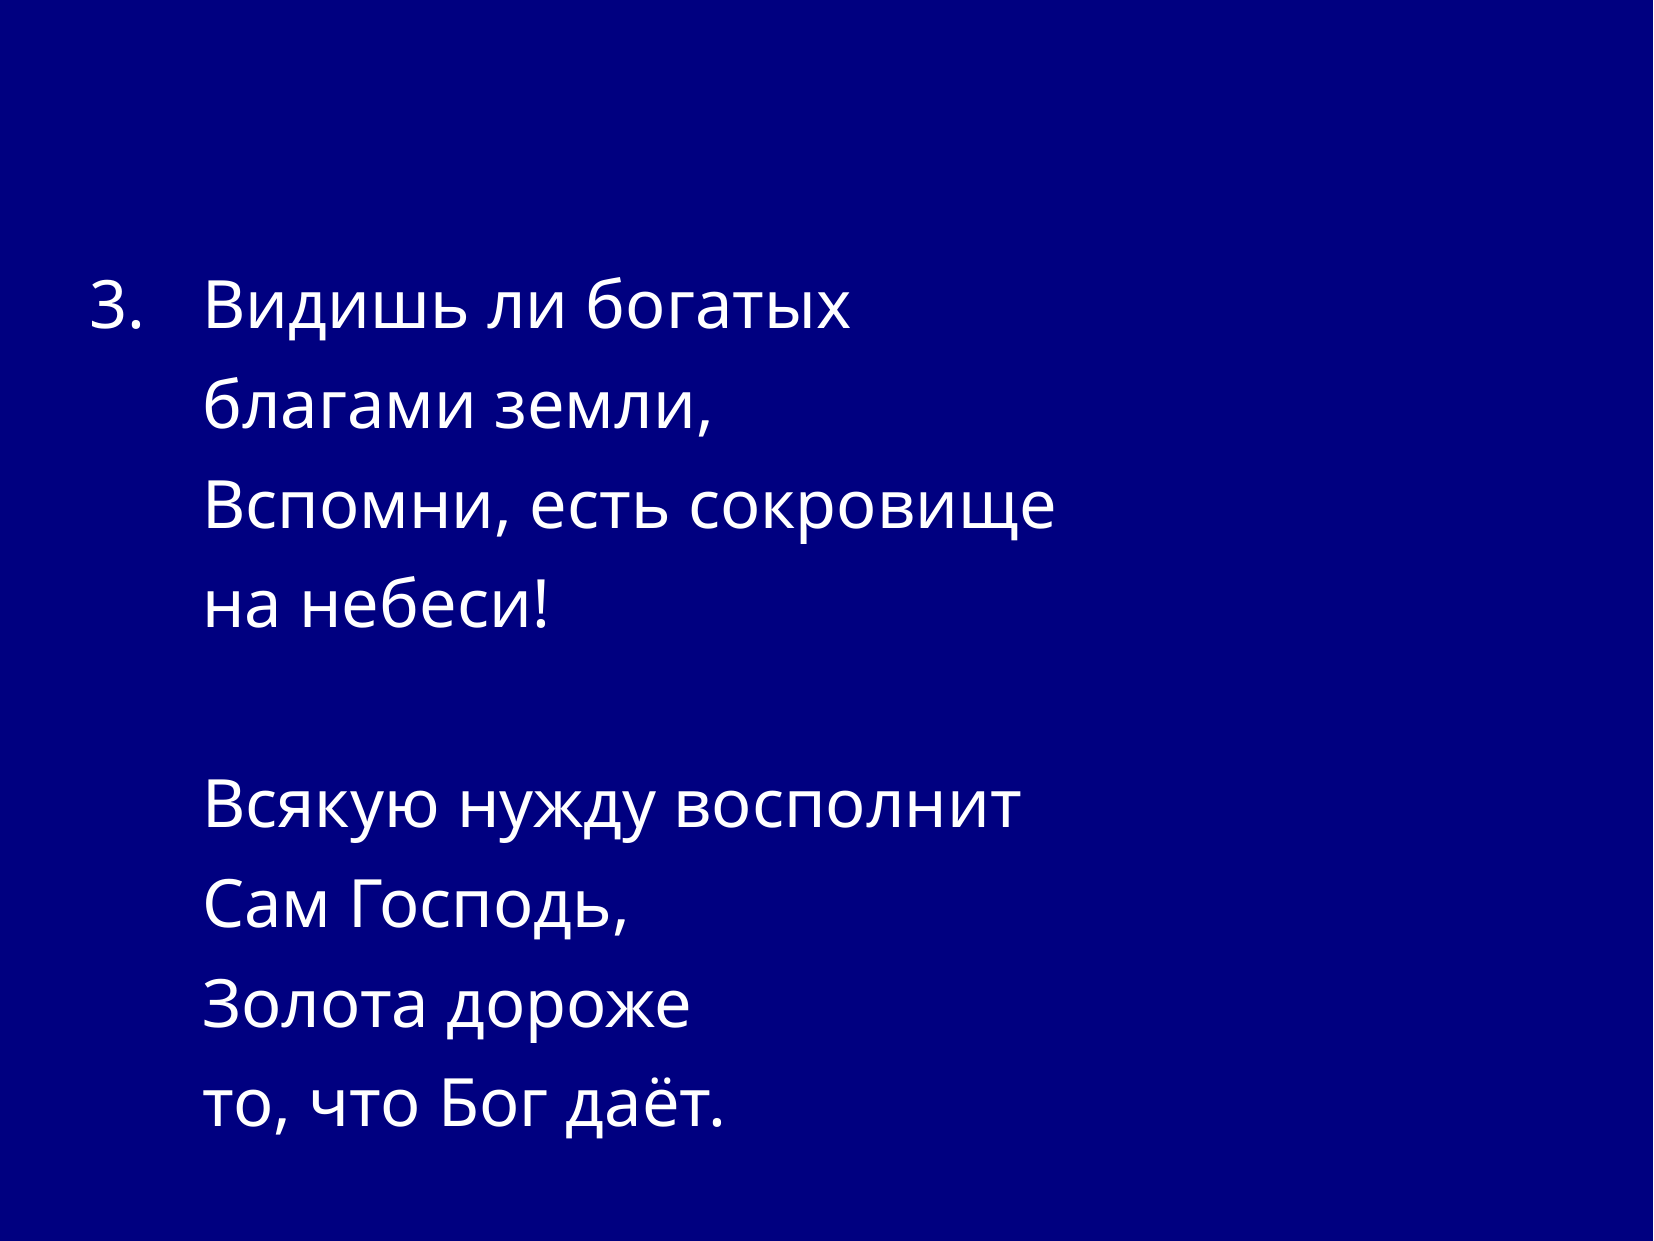

3.	Видишь ли богатых
	благами земли,
	Вспомни, есть сокровище
	на небеси!
	Всякую нужду восполнит
	Сам Господь,
	Золота дороже
	то, что Бог даёт.